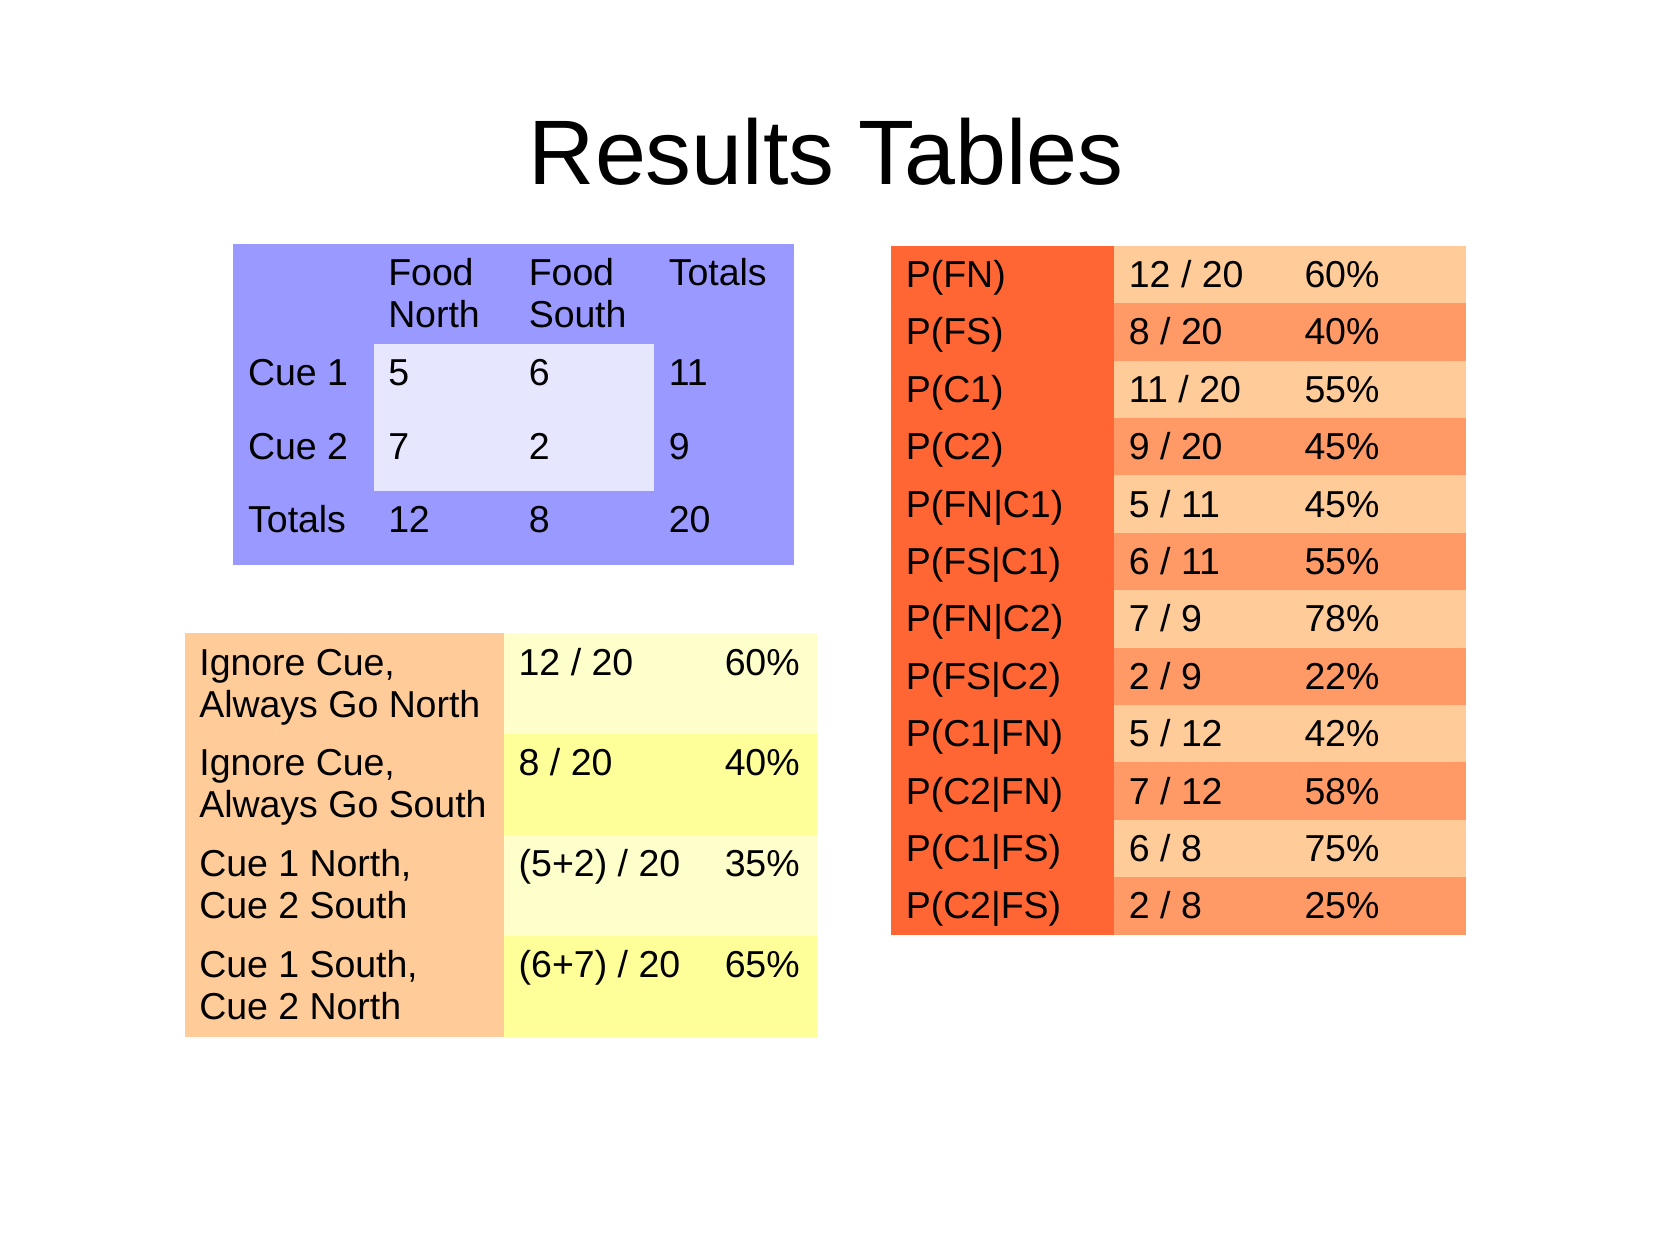

# Results Tables
| | Food North | Food South | Totals |
| --- | --- | --- | --- |
| Cue 1 | 5 | 6 | 11 |
| Cue 2 | 7 | 2 | 9 |
| Totals | 12 | 8 | 20 |
| P(FN) | 12 / 20 | 60% |
| --- | --- | --- |
| P(FS) | 8 / 20 | 40% |
| P(C1) | 11 / 20 | 55% |
| P(C2) | 9 / 20 | 45% |
| P(FN|C1) | 5 / 11 | 45% |
| P(FS|C1) | 6 / 11 | 55% |
| P(FN|C2) | 7 / 9 | 78% |
| P(FS|C2) | 2 / 9 | 22% |
| P(C1|FN) | 5 / 12 | 42% |
| P(C2|FN) | 7 / 12 | 58% |
| P(C1|FS) | 6 / 8 | 75% |
| P(C2|FS) | 2 / 8 | 25% |
| Ignore Cue, Always Go North | 12 / 20 | 60% |
| --- | --- | --- |
| Ignore Cue, Always Go South | 8 / 20 | 40% |
| Cue 1 North, Cue 2 South | (5+2) / 20 | 35% |
| Cue 1 South, Cue 2 North | (6+7) / 20 | 65% |